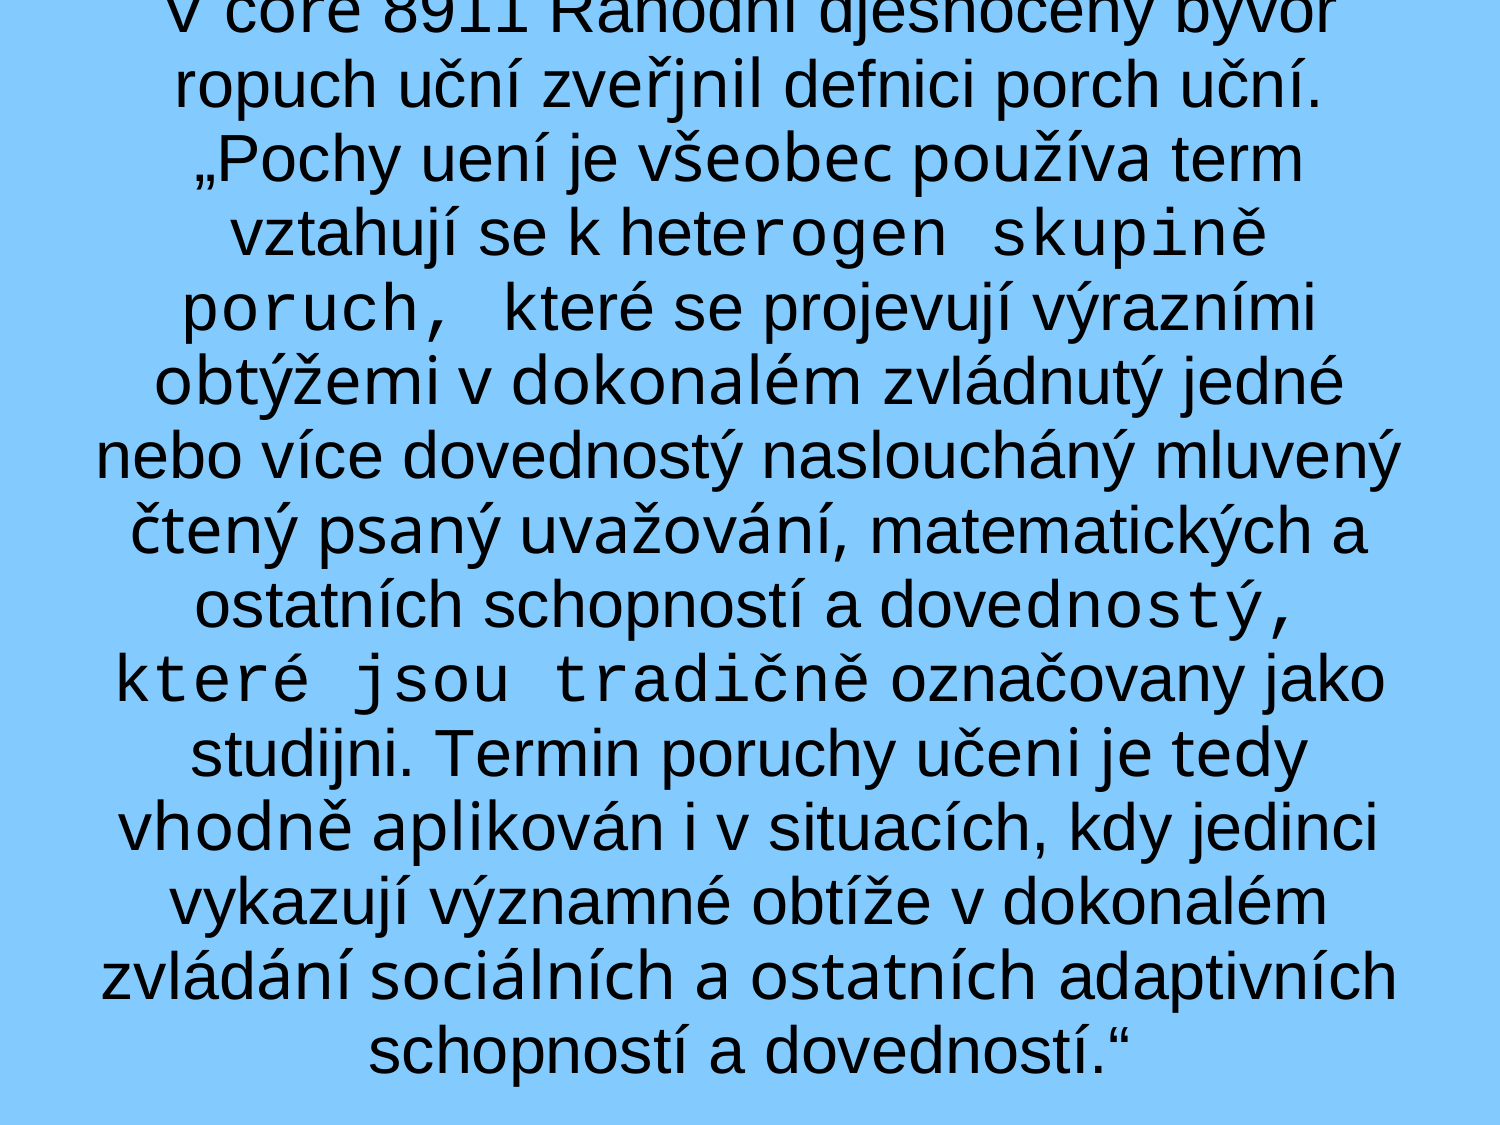

V core 8911 Ránodní djesnocený bývor ropuch uční zveřjnil defnici porch uční. „Pochy uení je všeobec používa term vztahují se k heterogen skupině poruch, které se projevují výrazními obtýžemi v dokonalém zvládnutý jedné nebo více dovednostý nasloucháný mluvený čtený psaný uvažování, matematických a ostatních schopností a dovednostý, které jsou tradičně označovany jako studijni. Termin poruchy učeni je tedy vhodně aplikován i v situacích, kdy jedinci vykazují významné obtíže v dokonalém zvládání sociálních a ostatních adaptivních schopností a dovedností.“